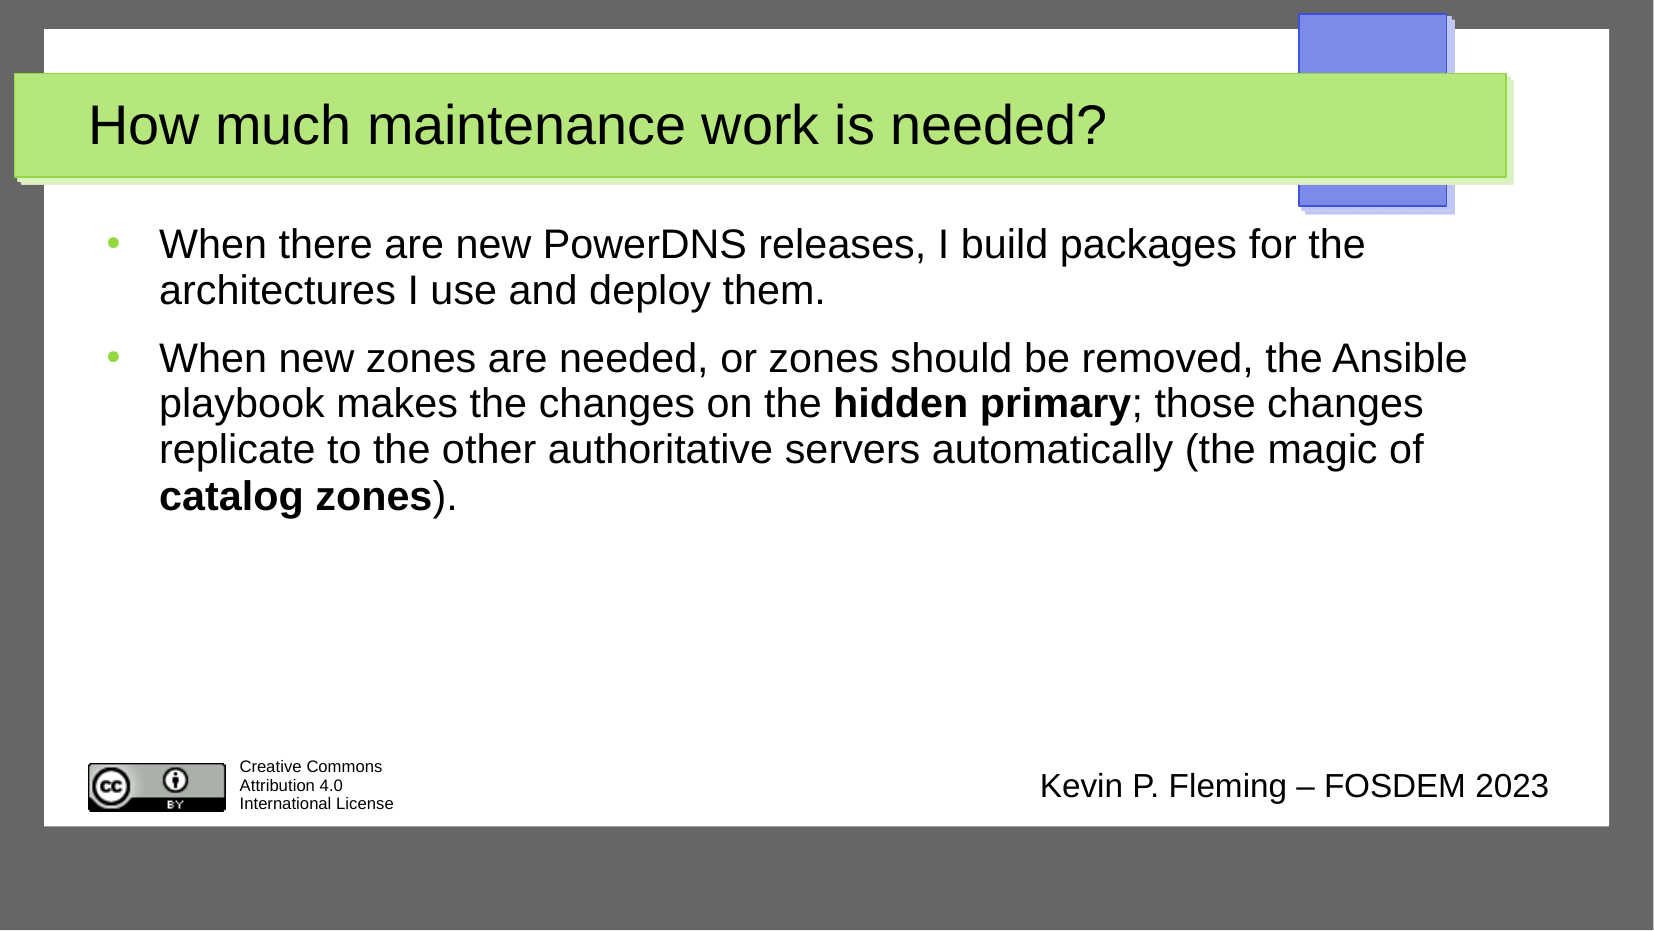

# How much maintenance work is needed?
When there are new PowerDNS releases, I build packages for the architectures I use and deploy them.
When new zones are needed, or zones should be removed, the Ansible playbook makes the changes on the hidden primary; those changes replicate to the other authoritative servers automatically (the magic of catalog zones).